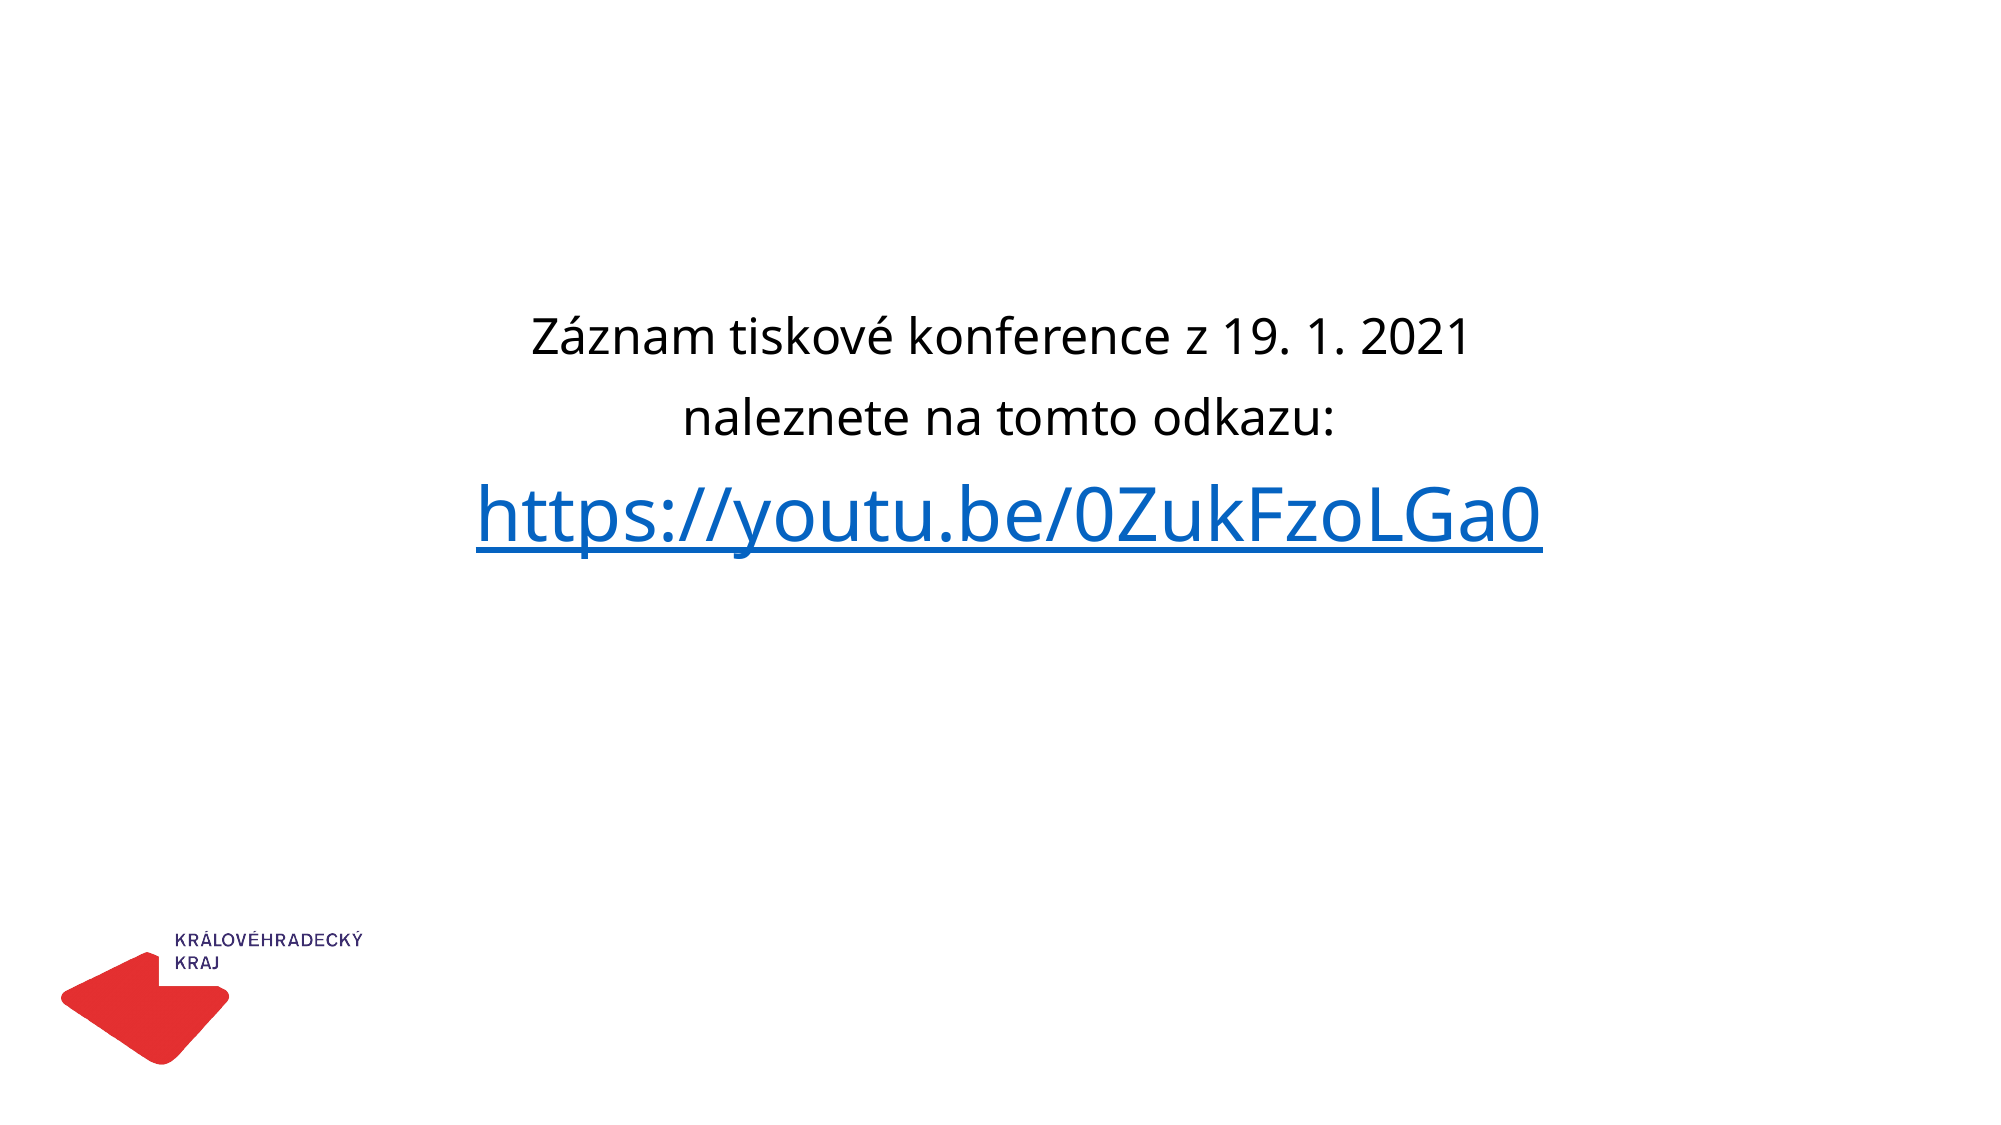

# Záznam tiskové konference z 19. 1. 2021
naleznete na tomto odkazu:
https://youtu.be/0ZukFzoLGa0